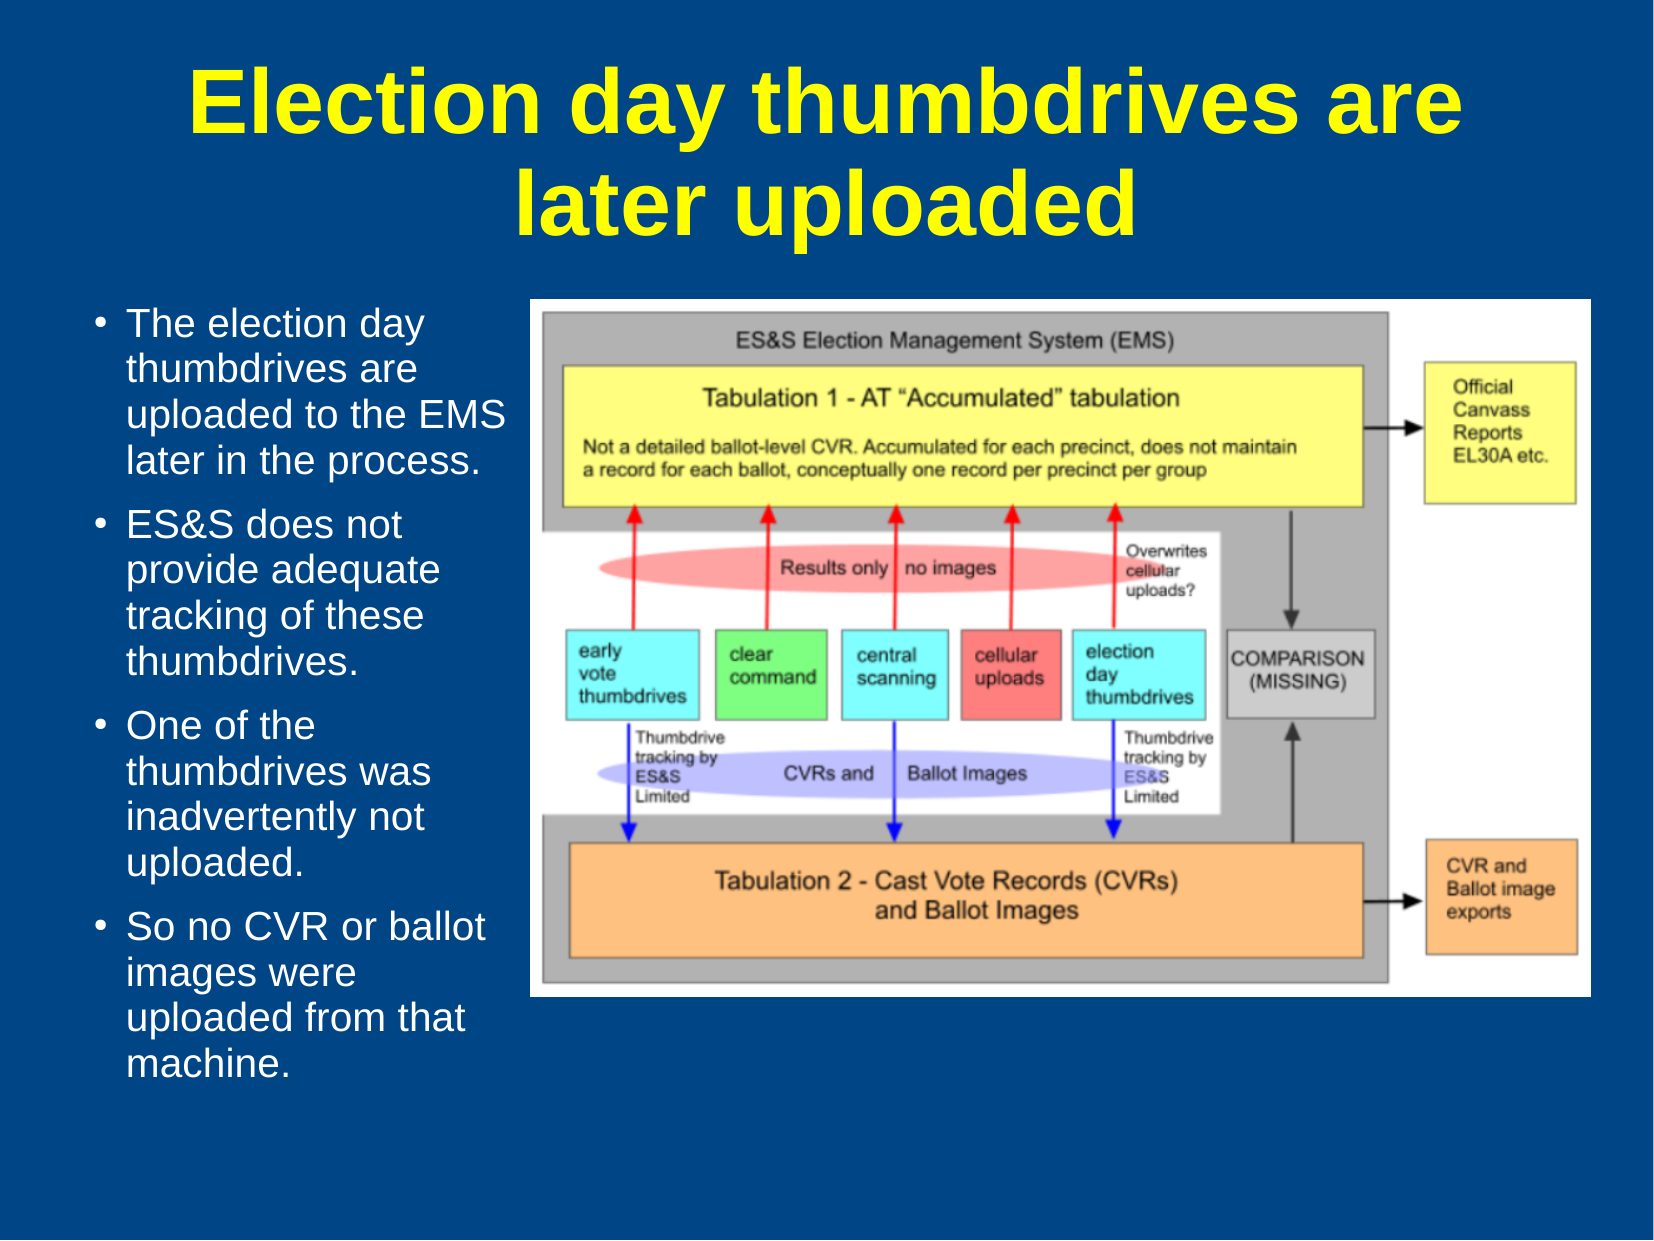

# Election day thumbdrives are later uploaded
The election day thumbdrives are uploaded to the EMS later in the process.
ES&S does not provide adequate tracking of these thumbdrives.
One of the thumbdrives was inadvertently not uploaded.
So no CVR or ballot images were uploaded from that machine.